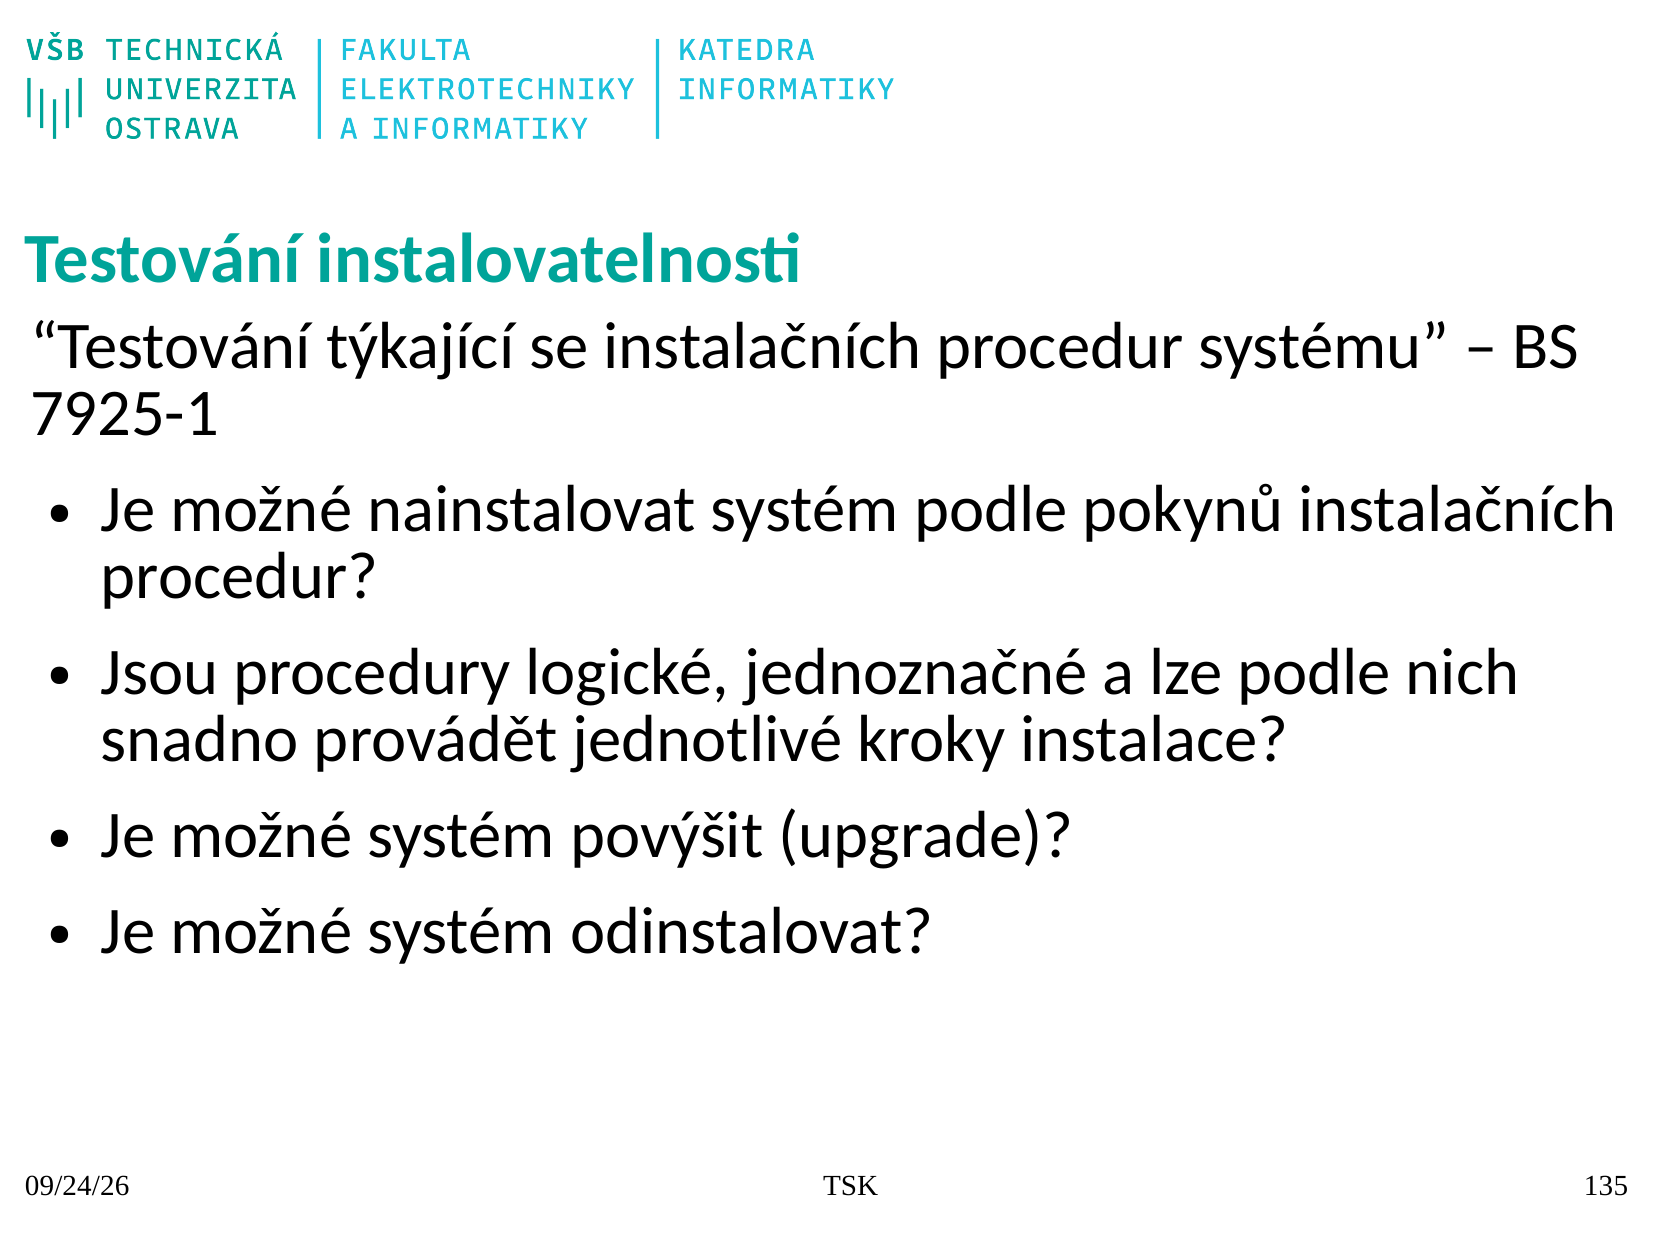

# Testování instalovatelnosti
“Testování týkající se instalačních procedur systému” – BS 7925-1
Je možné nainstalovat systém podle pokynů instalačních procedur?
Jsou procedury logické, jednoznačné a lze podle nich snadno provádět jednotlivé kroky instalace?
Je možné systém povýšit (upgrade)?
Je možné systém odinstalovat?
TSK
135